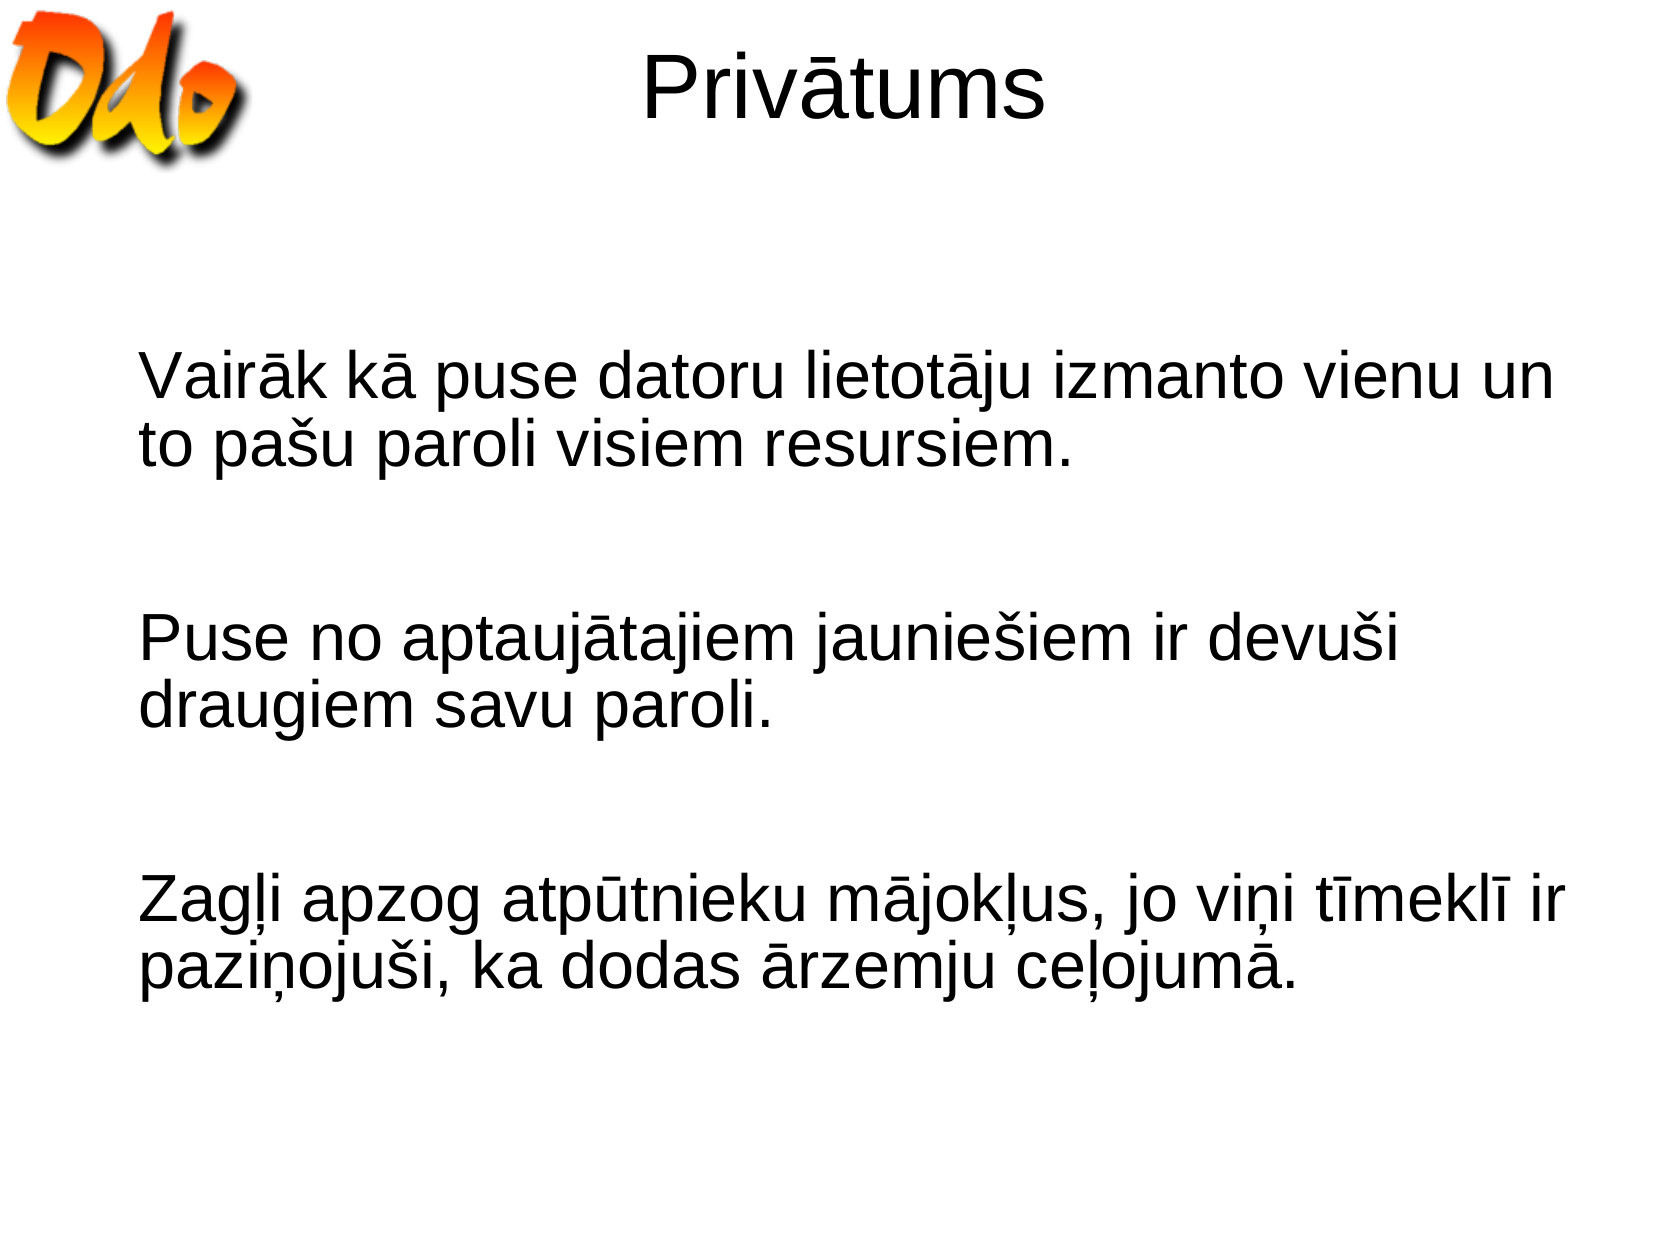

# Privātums
Vairāk kā puse datoru lietotāju izmanto vienu un to pašu paroli visiem resursiem.
Puse no aptaujātajiem jauniešiem ir devuši draugiem savu paroli.
Zagļi apzog atpūtnieku mājokļus, jo viņi tīmeklī ir paziņojuši, ka dodas ārzemju ceļojumā.